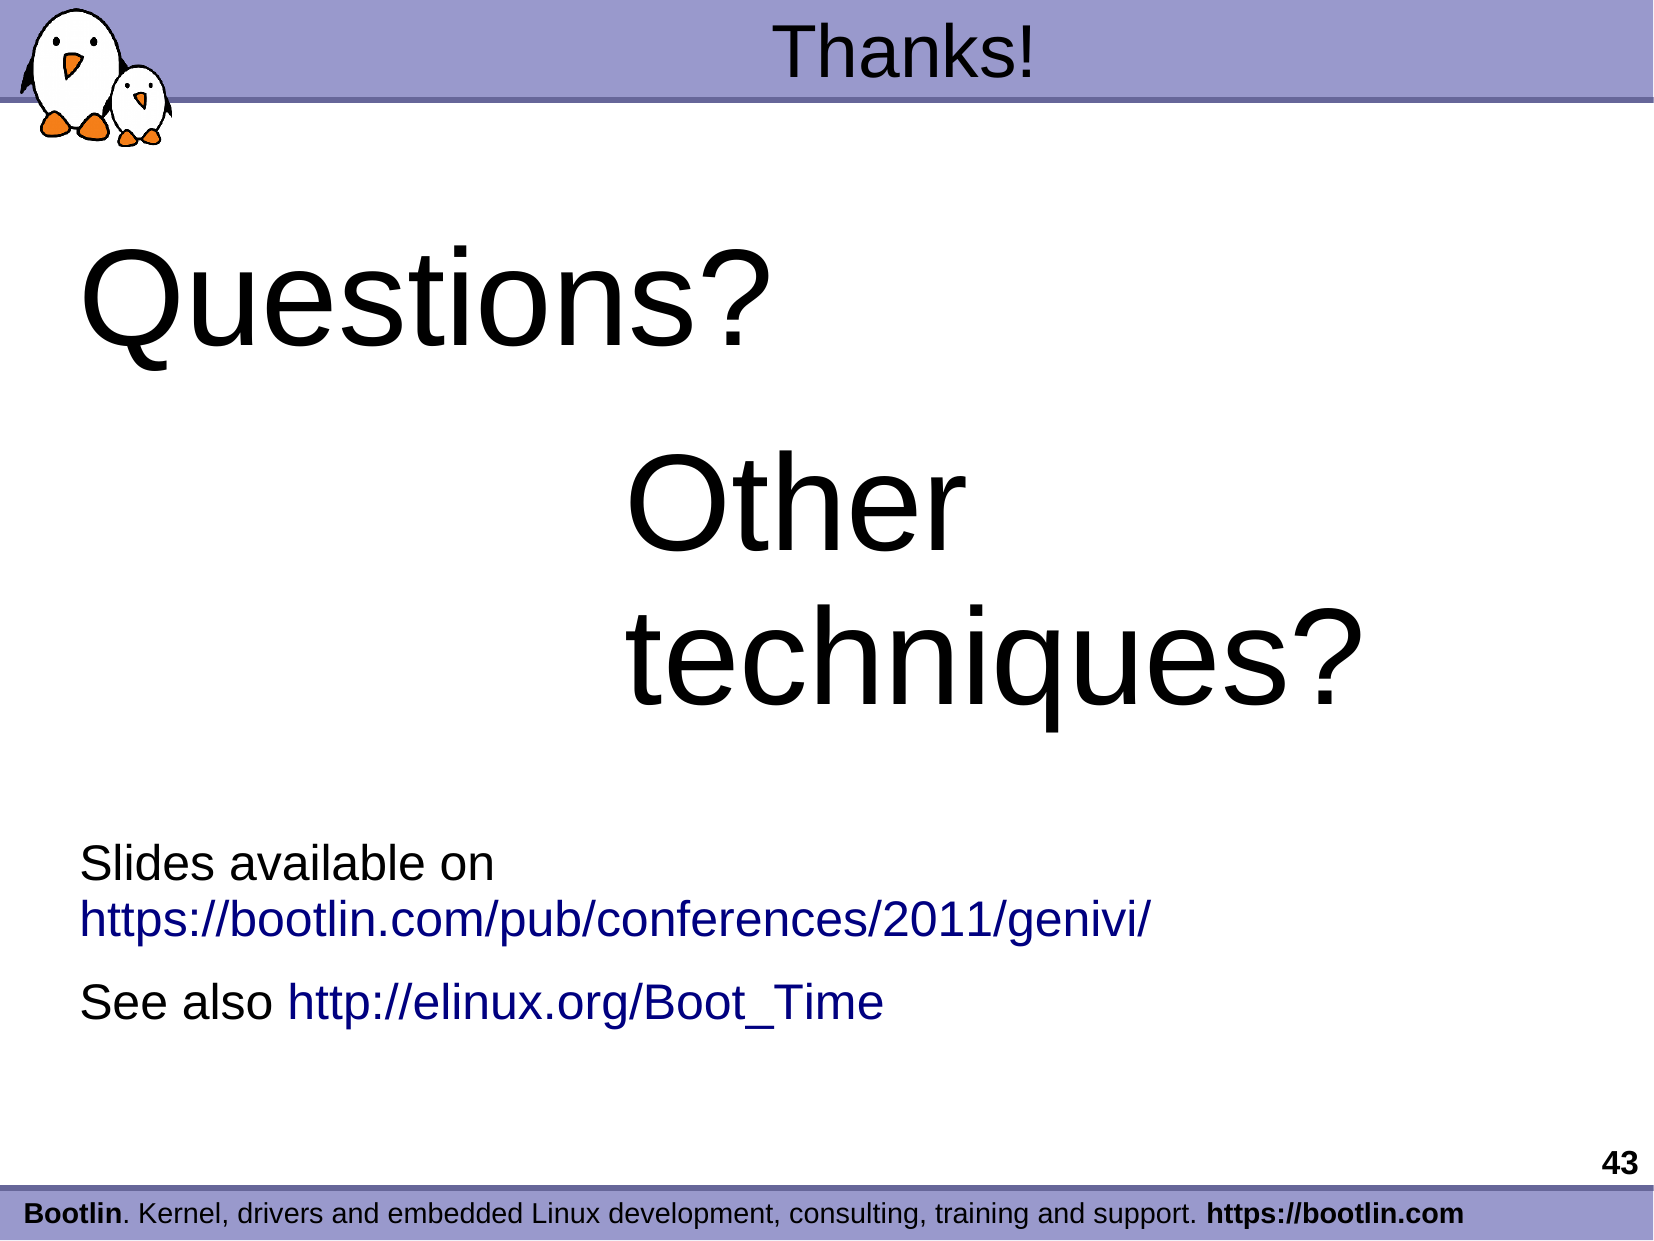

# Thanks!
Questions?
Other techniques?
Slides available on
https://bootlin.com/pub/conferences/2011/genivi/
See also http://elinux.org/Boot_Time